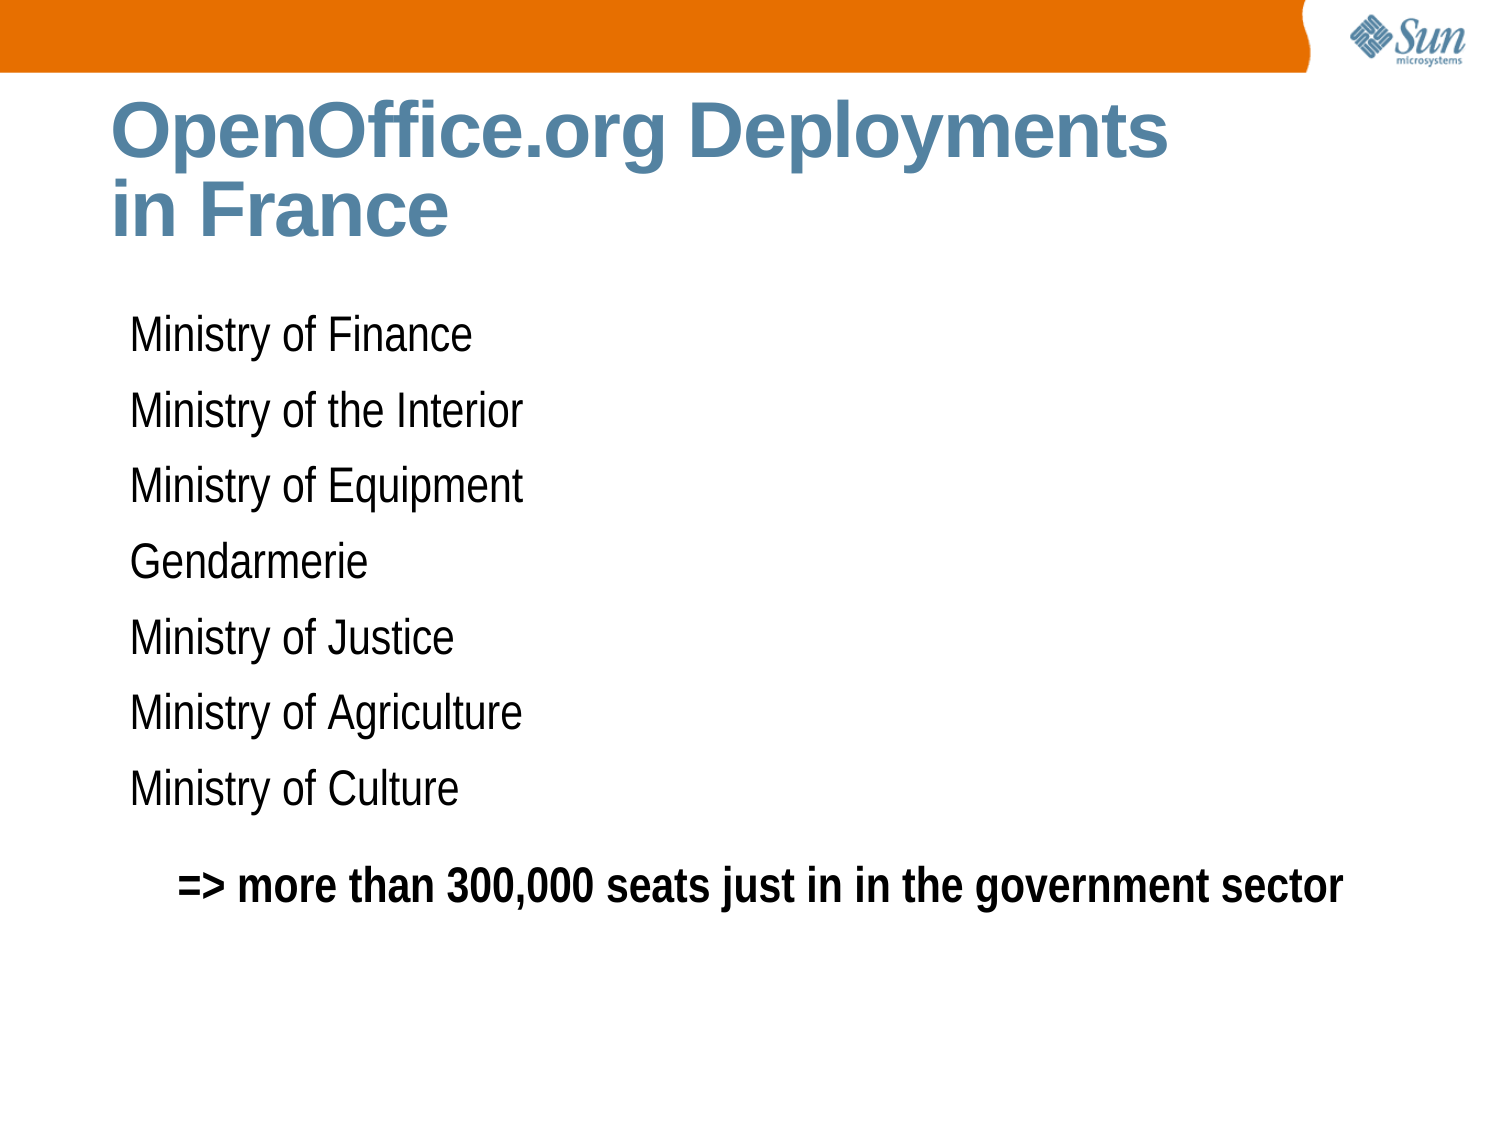

# OpenOffice.org Deployments in France
Ministry of Finance
Ministry of the Interior
Ministry of Equipment
Gendarmerie
Ministry of Justice
Ministry of Agriculture
Ministry of Culture
=> more than 300,000 seats just in in the government sector